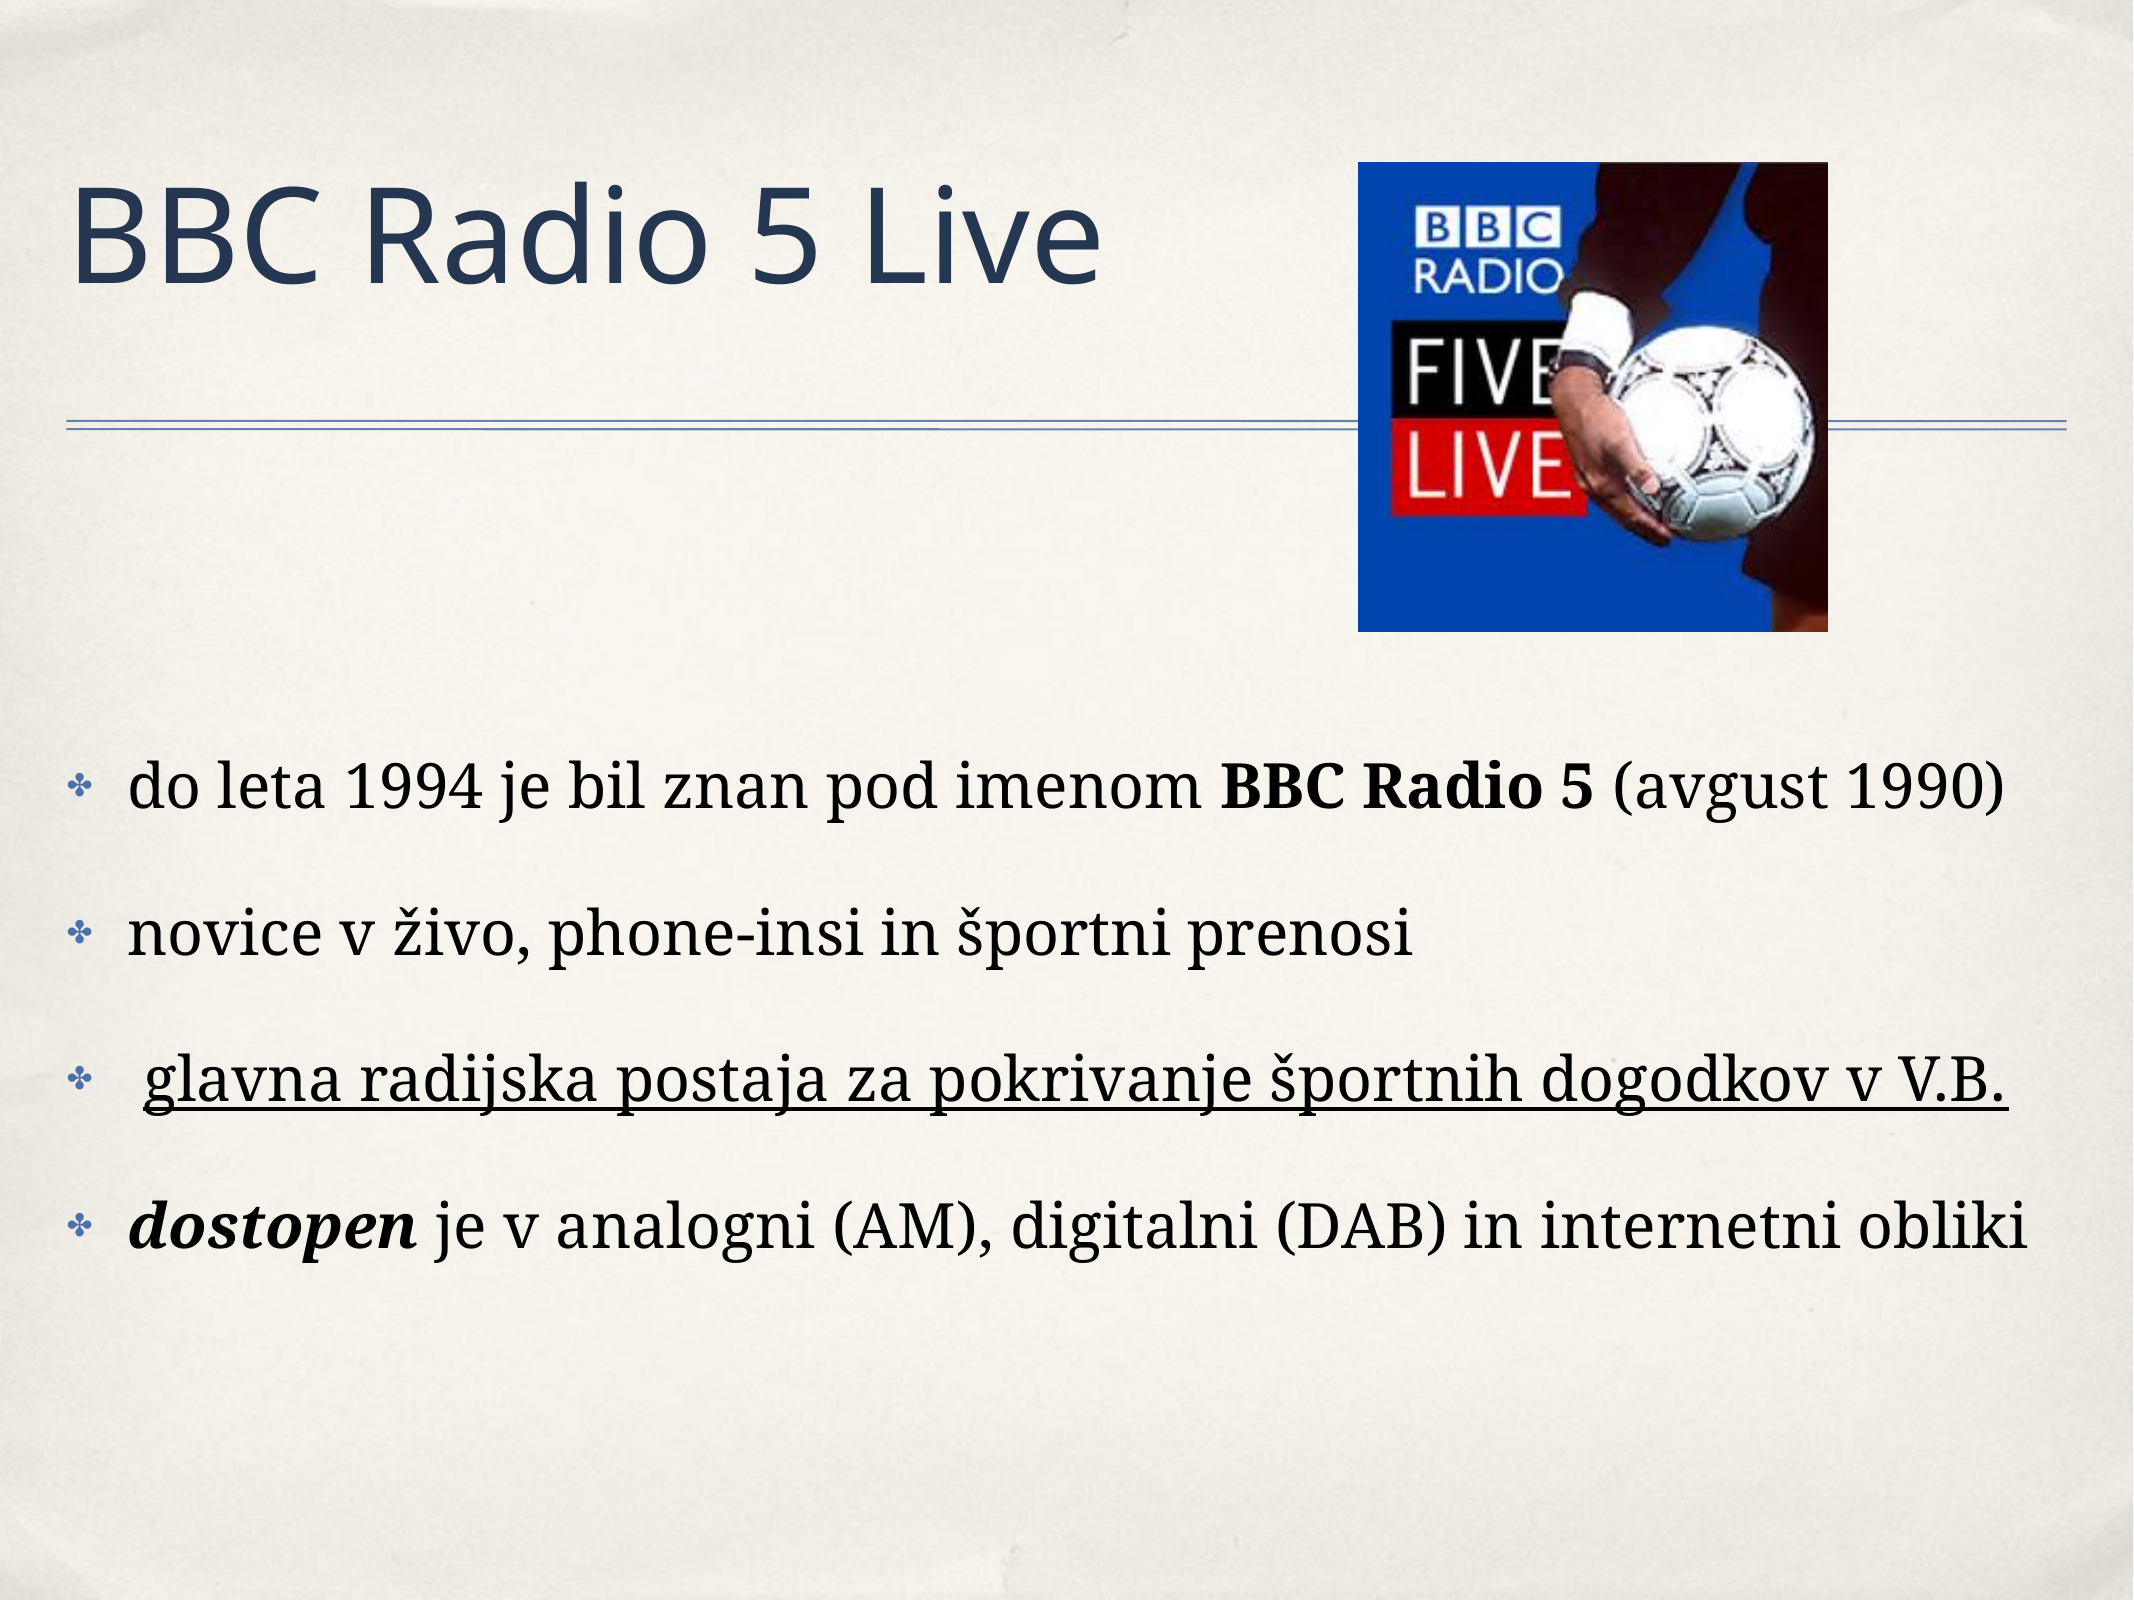

# BBC Radio 5 Live
do leta 1994 je bil znan pod imenom BBC Radio 5 (avgust 1990)
novice v živo, phone-insi in športni prenosi
 glavna radijska postaja za pokrivanje športnih dogodkov v V.B.
dostopen je v analogni (AM), digitalni (DAB) in internetni obliki